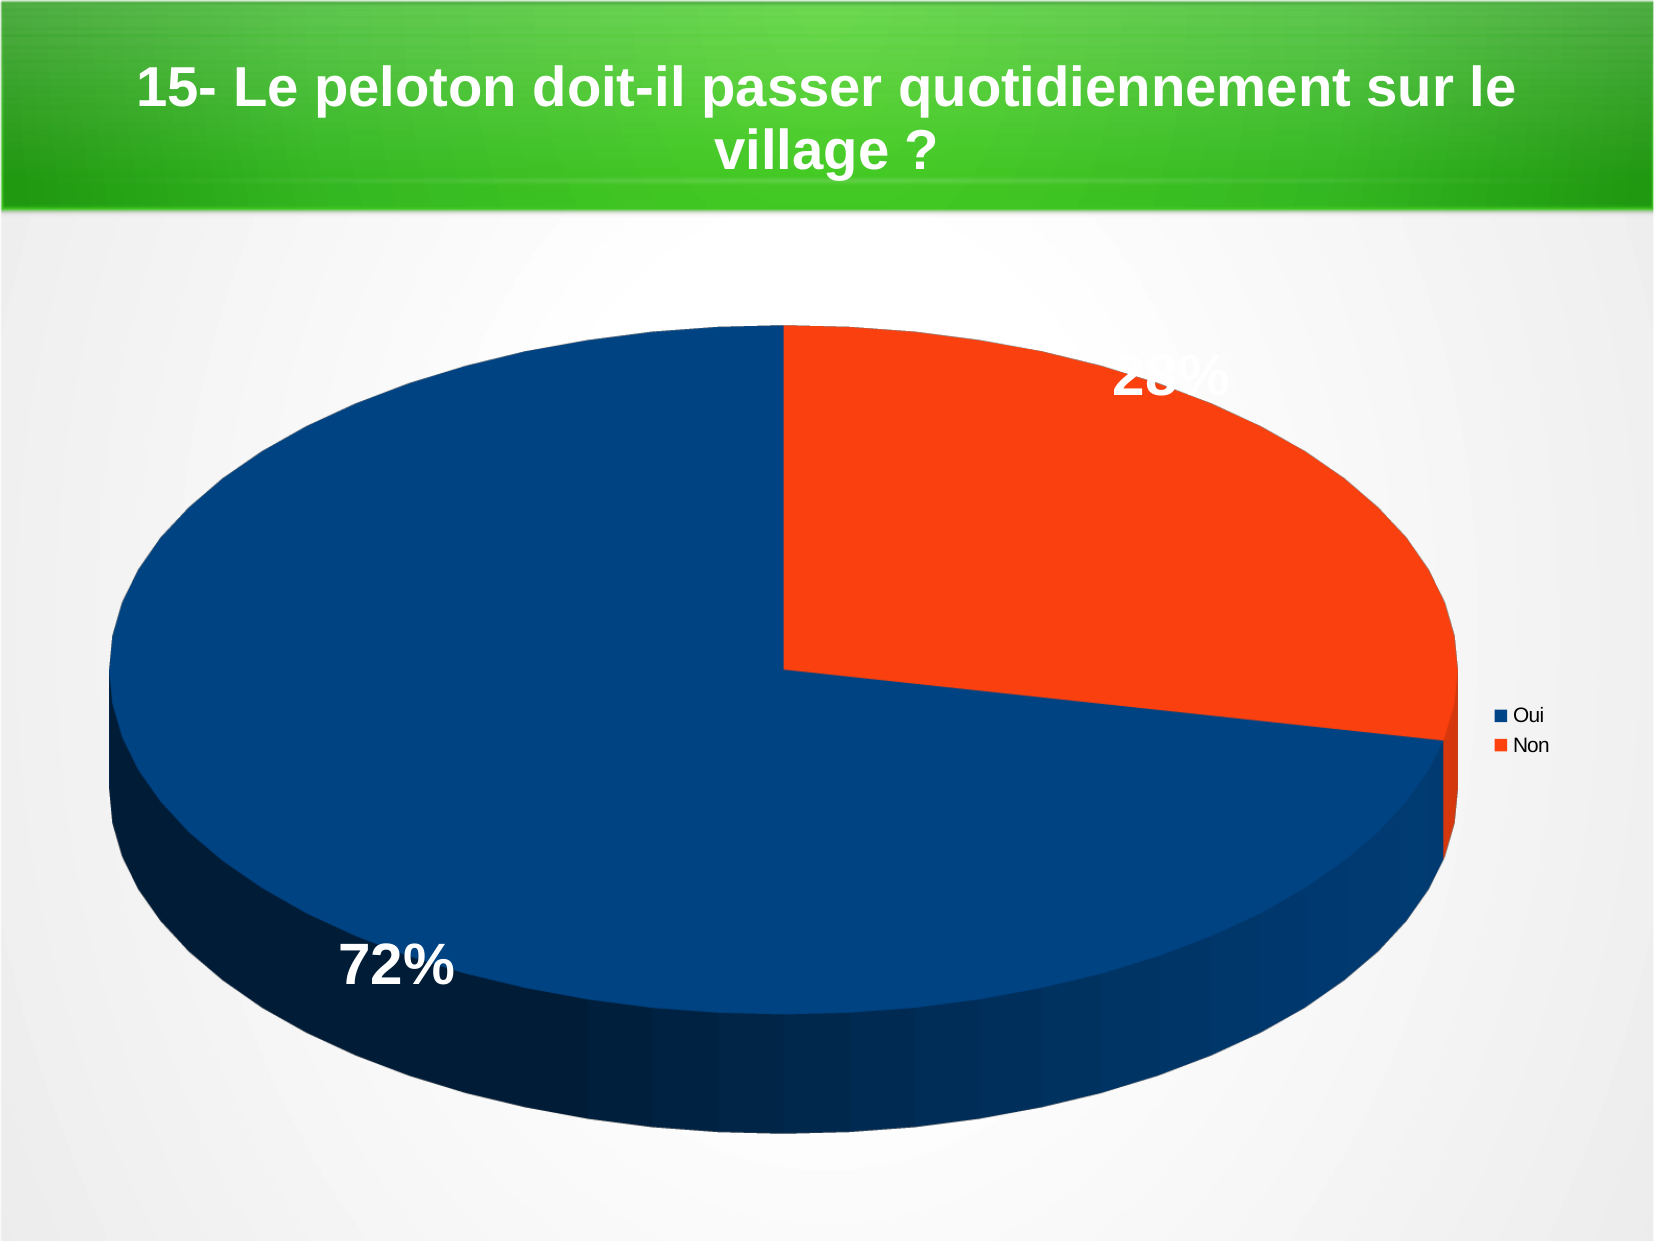

# 15- Le peloton doit-il passer quotidiennement sur le village ?
[unsupported chart]